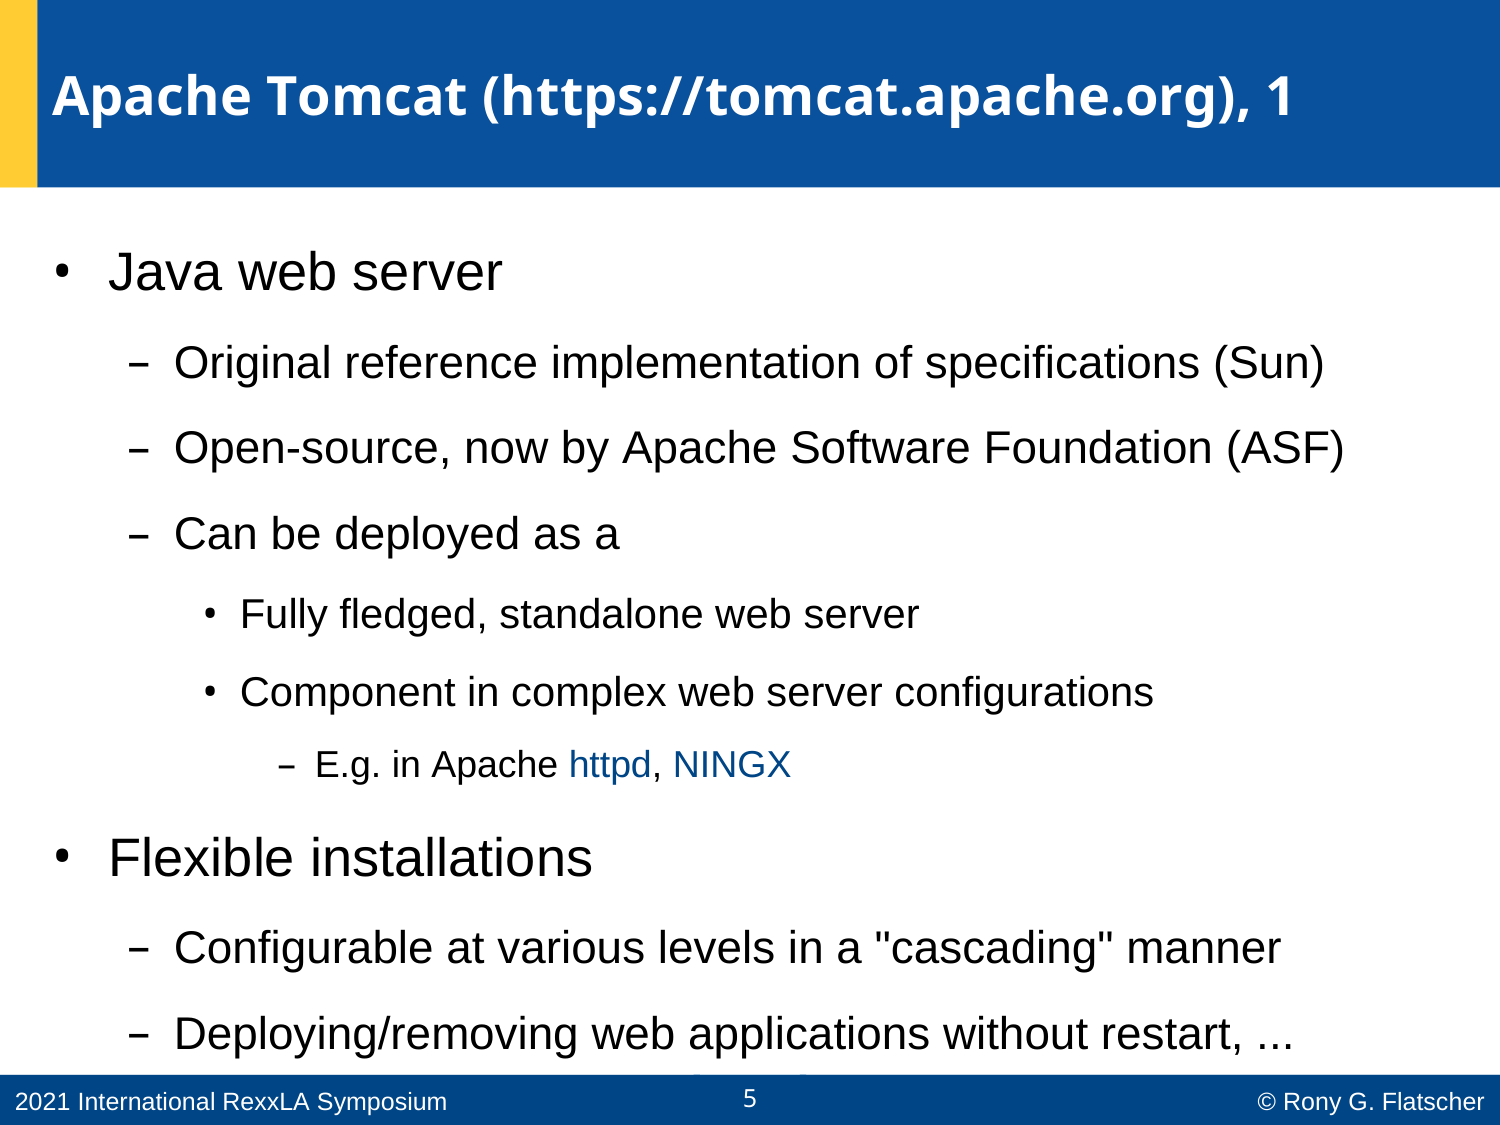

# Apache Tomcat (https://tomcat.apache.org), 1
Java web server
Original reference implementation of specifications (Sun)
Open-source, now by Apache Software Foundation (ASF)
Can be deployed as a
Fully fledged, standalone web server
Component in complex web server configurations
E.g. in Apache httpd, NINGX
Flexible installations
Configurable at various levels in a "cascading" manner
Deploying/removing web applications without restart, ...